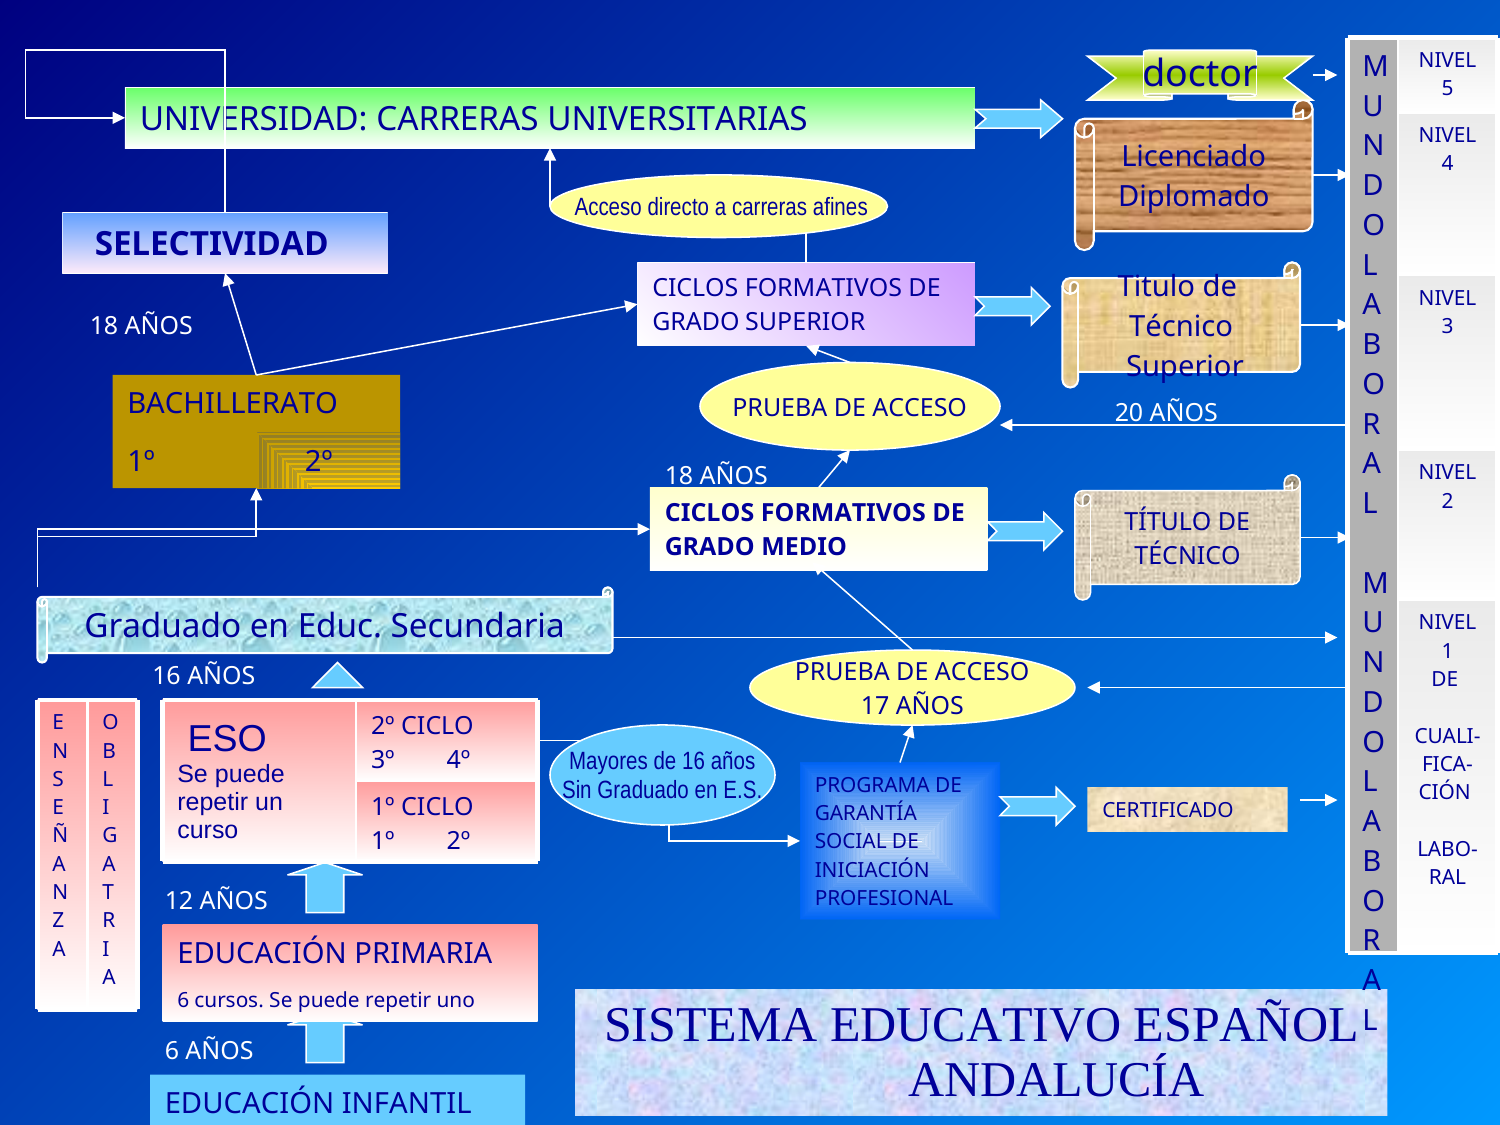

MUNDO
LABORAL
MUNDO
LABORAL
NIVEL
5
NIVEL
4
NIVEL
3
NIVEL
2
NIVEL 1
DE
CUALI-FICA-CIÓN
LABO-RAL
doctor
UNIVERSIDAD: CARRERAS UNIVERSITARIAS
Licenciado
Diplomado
 Acceso directo a carreras afines
 SELECTIVIDAD
CICLOS FORMATIVOS DE GRADO SUPERIOR
Titulo de
Técnico
 Superior
18 AÑOS
PRUEBA DE ACCESO
BACHILLERATO
1º 2º
20 AÑOS
18 AÑOS
TÍTULO DE
TÉCNICO
CICLOS FORMATIVOS DE GRADO MEDIO
Graduado en Educ. Secundaria
16 AÑOS
PRUEBA DE ACCESO
17 AÑOS
E
N
S
E
Ñ
A
N
Z
A
O
B
L
I
G
A
T
R
I
A
 ESO
Se puede repetir un curso
2º CICLO
3º 4º
1º CICLO
1º 2º
Mayores de 16 años
Sin Graduado en E.S.
PROGRAMA DE GARANTÍA SOCIAL DE INICIACIÓN PROFESIONAL
CERTIFICADO
12 AÑOS
EDUCACIÓN PRIMARIA
6 cursos. Se puede repetir uno
SISTEMA EDUCATIVO ESPAÑOL	ANDALUCÍA
6 AÑOS
EDUCACIÓN INFANTIL